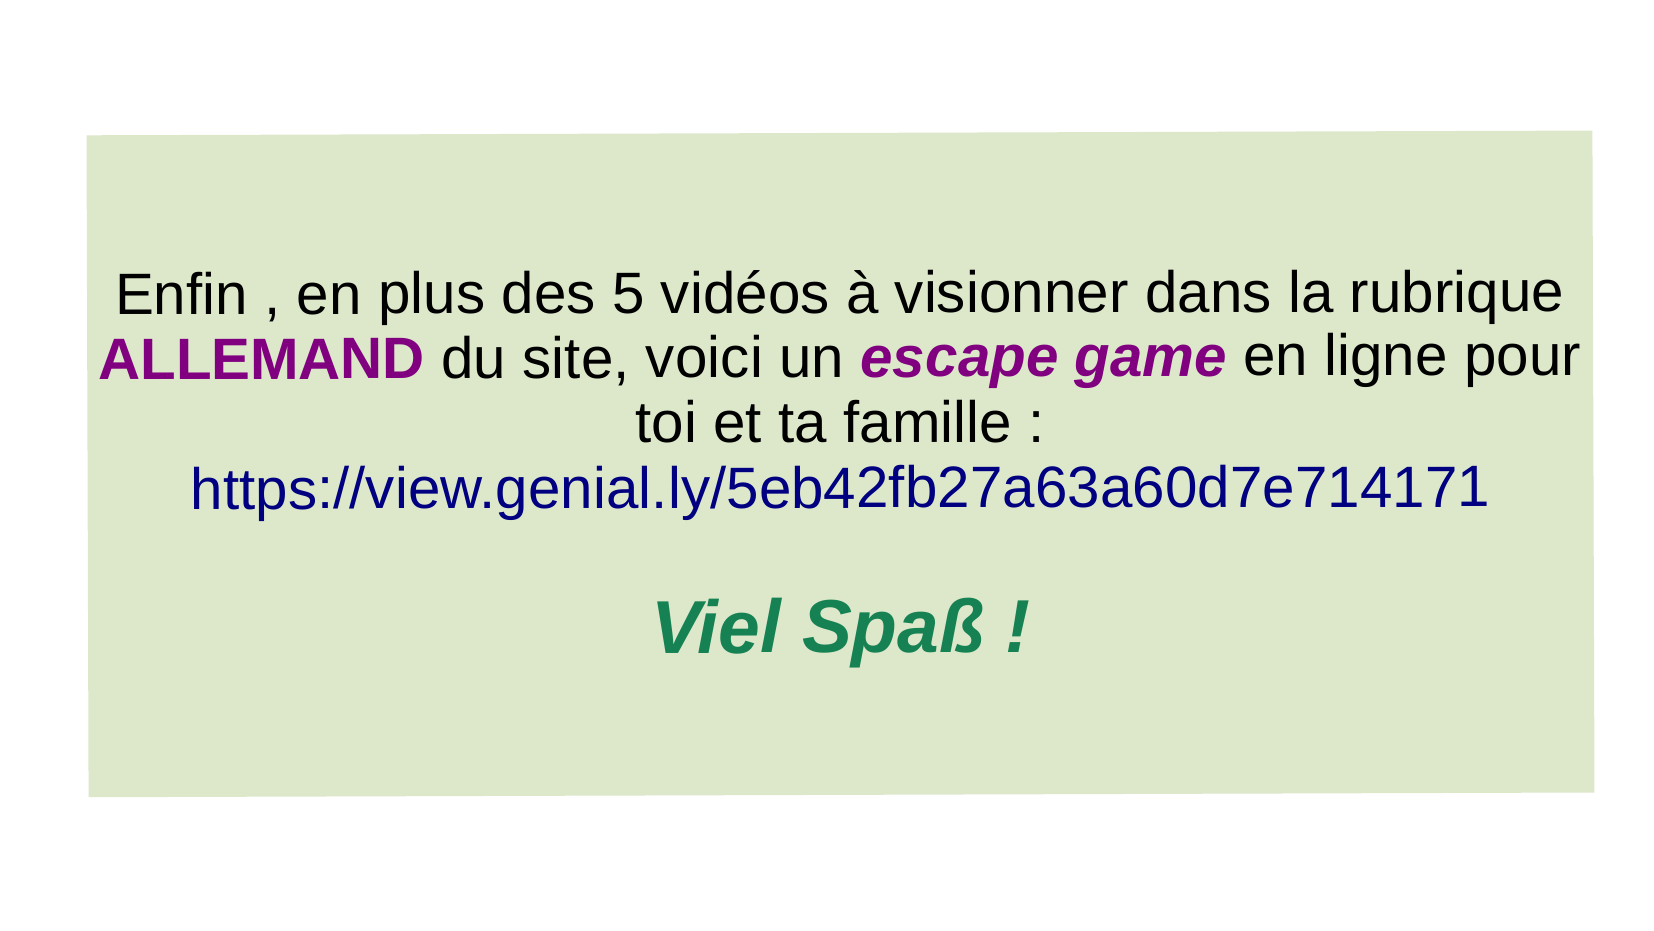

# Enfin , en plus des 5 vidéos à visionner dans la rubrique ALLEMAND du site, voici un escape game en ligne pour toi et ta famille : https://view.genial.ly/5eb42fb27a63a60d7e714171 Viel Spaß !